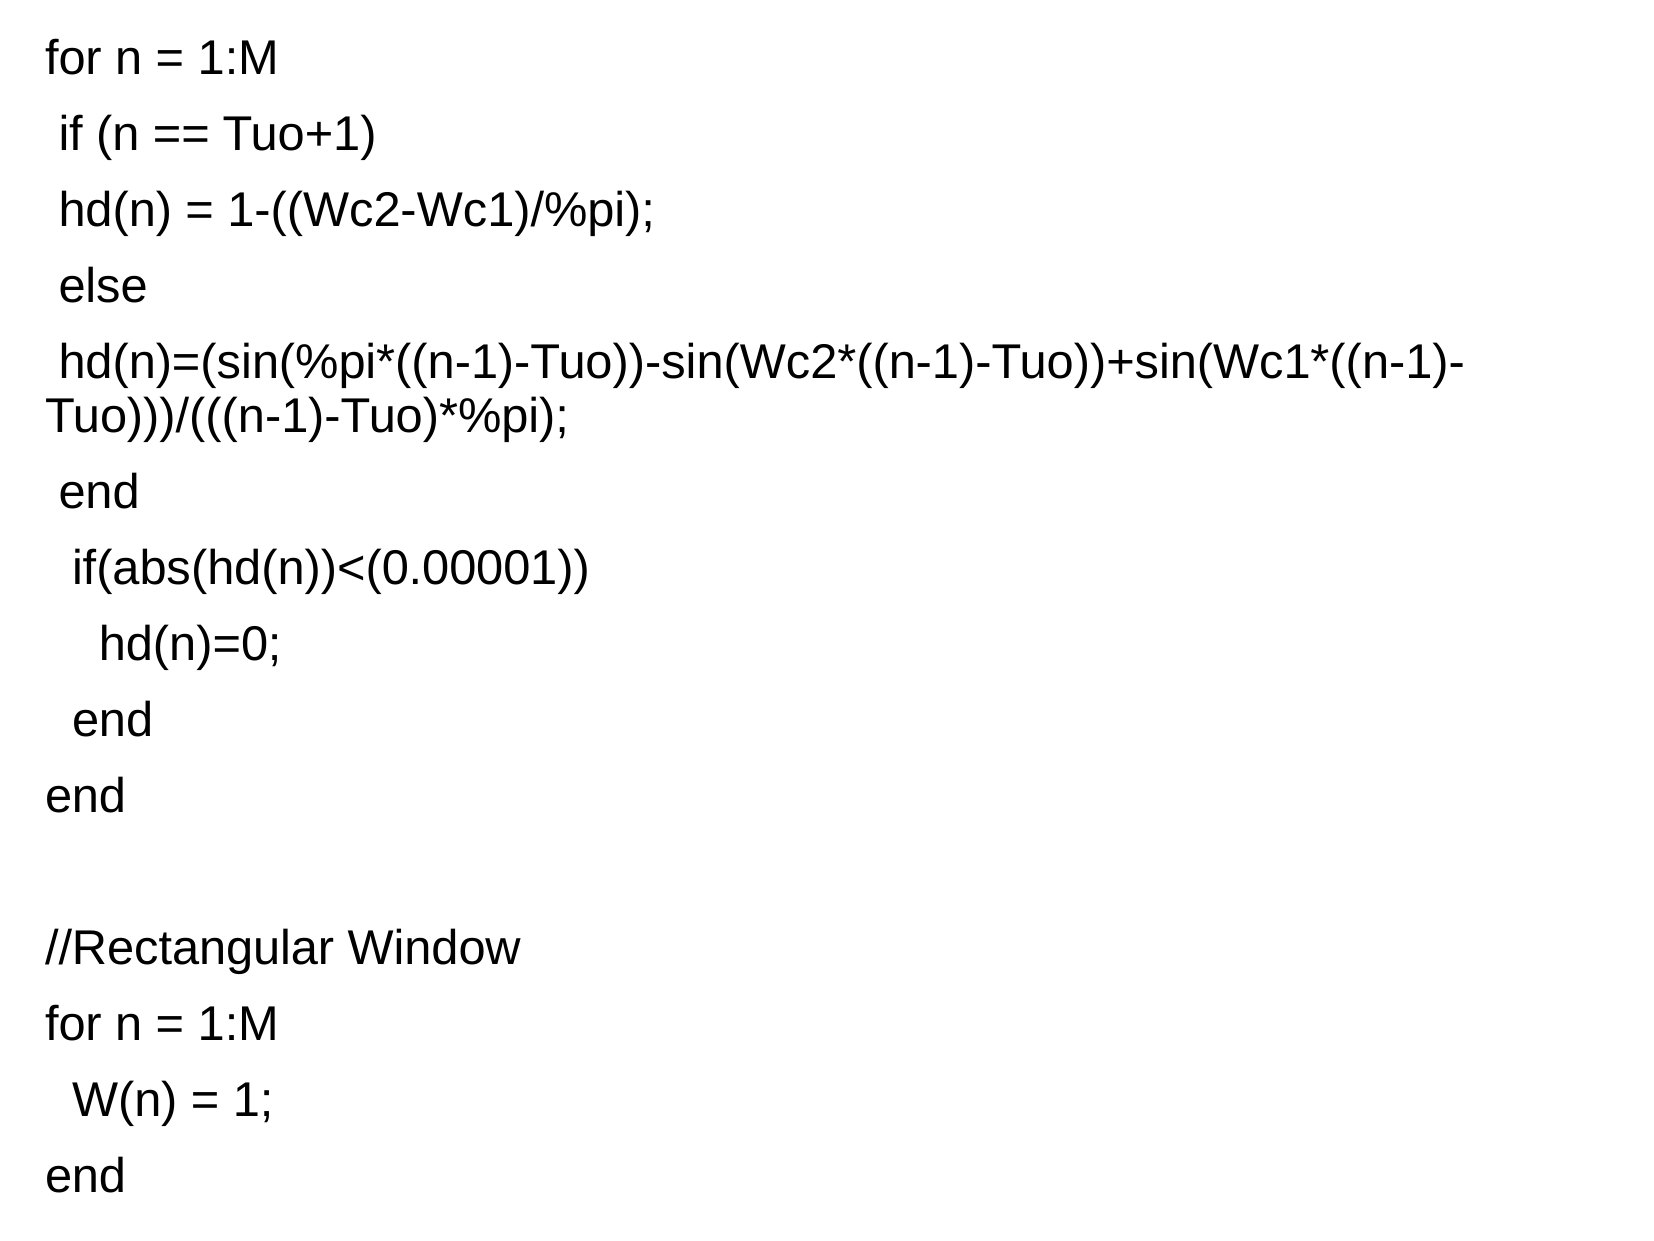

# for n = 1:M
 if (n == Tuo+1)
 hd(n) = 1-((Wc2-Wc1)/%pi);
 else
 hd(n)=(sin(%pi*((n-1)-Tuo))-sin(Wc2*((n-1)-Tuo))+sin(Wc1*((n-1)-Tuo)))/(((n-1)-Tuo)*%pi);
 end
 if(abs(hd(n))<(0.00001))
 hd(n)=0;
 end
end
//Rectangular Window
for n = 1:M
 W(n) = 1;
end